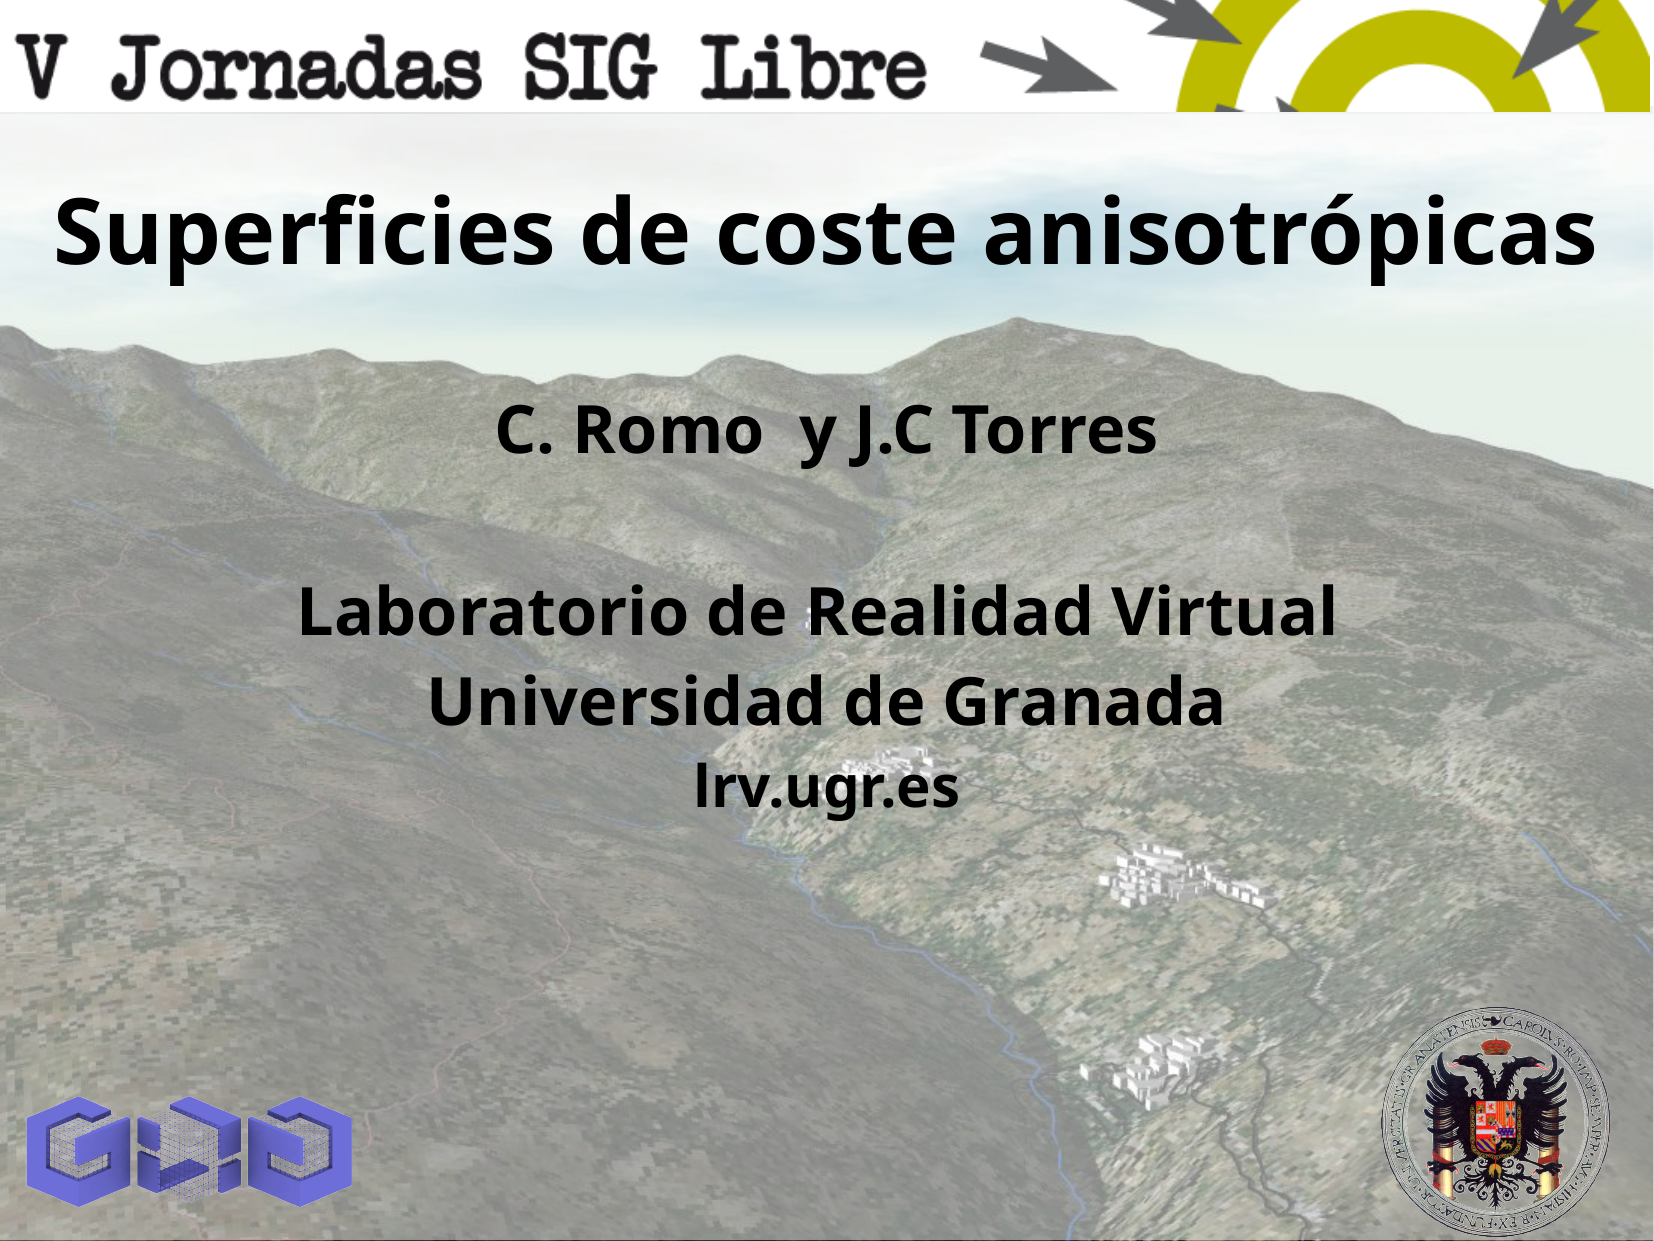

Superficies de coste anisotrópicas
C. Romo y J.C Torres
Laboratorio de Realidad Virtual
Universidad de Granada
lrv.ugr.es